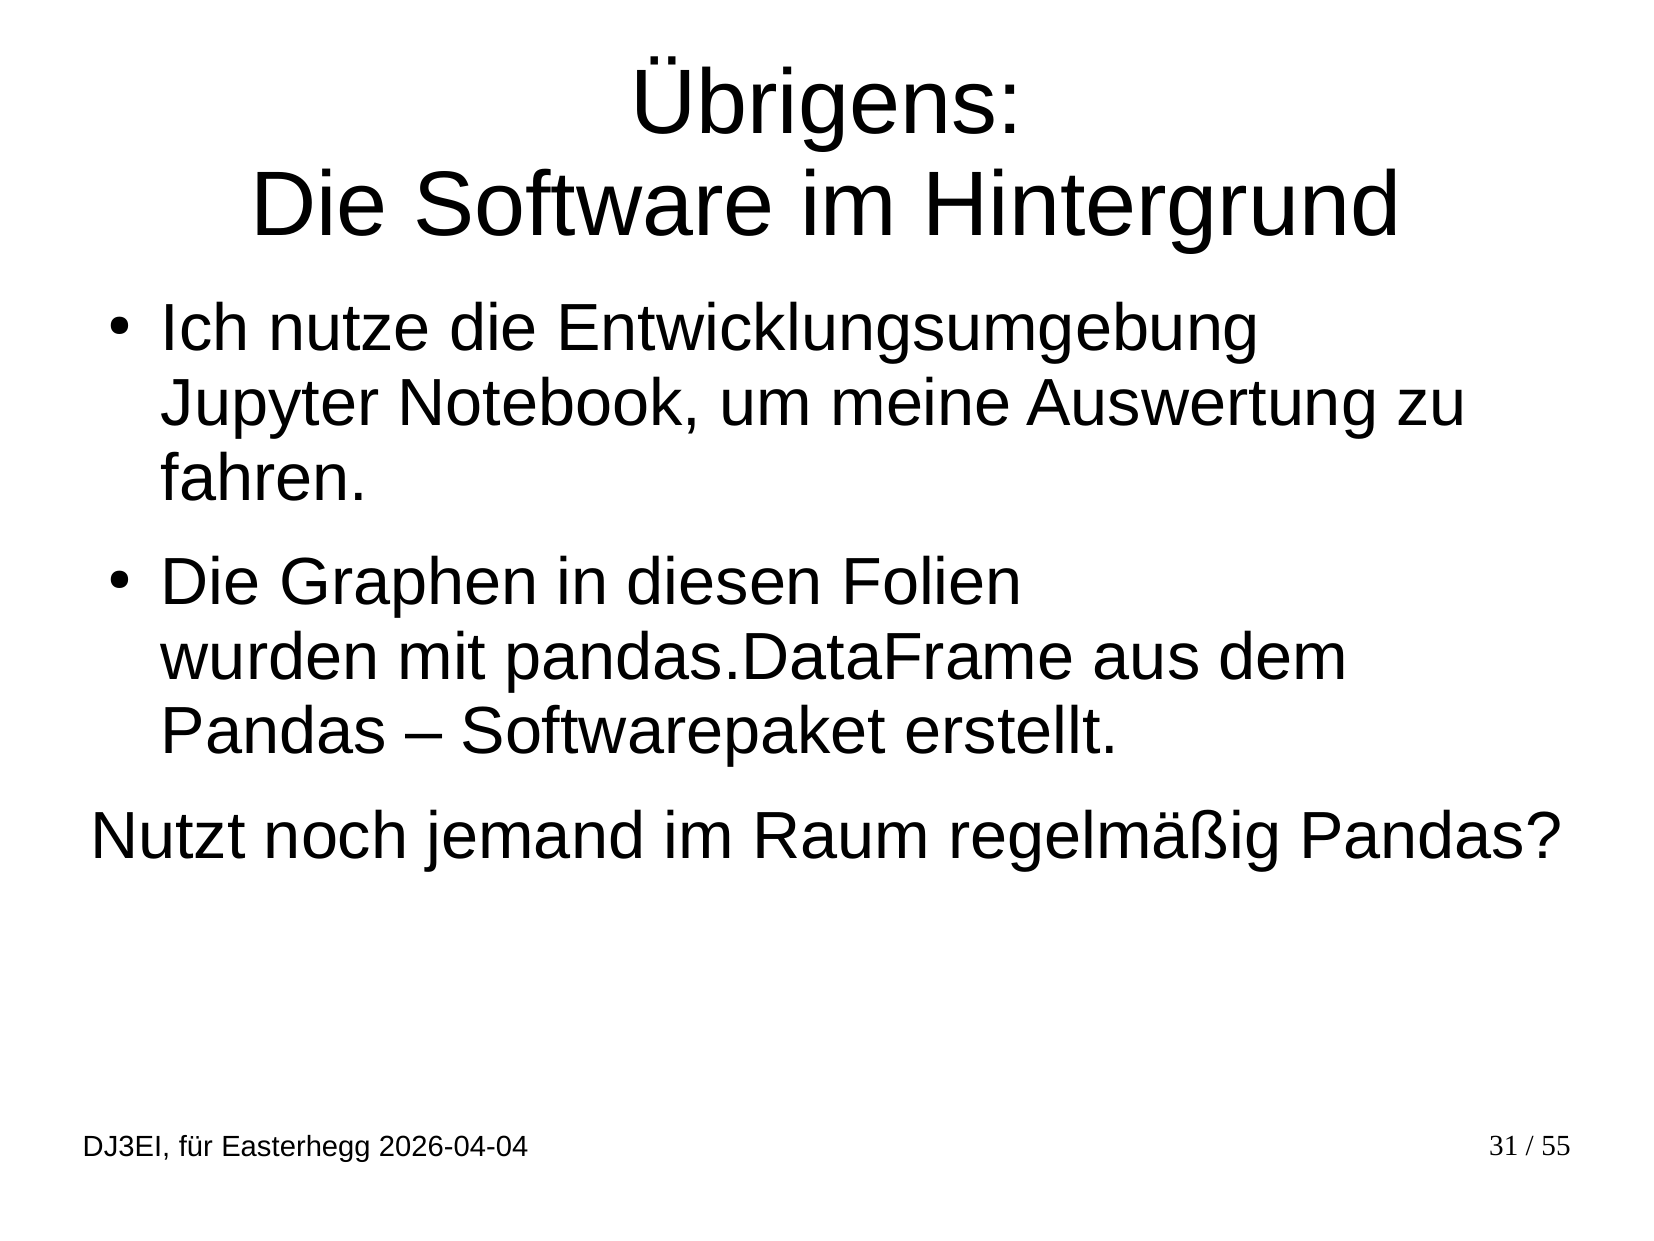

# Übrigens: Die Software im Hintergrund
Ich nutze die Entwicklungsumgebung
Jupyter Notebook, um meine Auswertung zu fahren.
Die Graphen in diesen Folien
wurden mit pandas.DataFrame aus dem
Pandas – Softwarepaket erstellt.
Nutzt noch jemand im Raum regelmäßig Pandas?
31